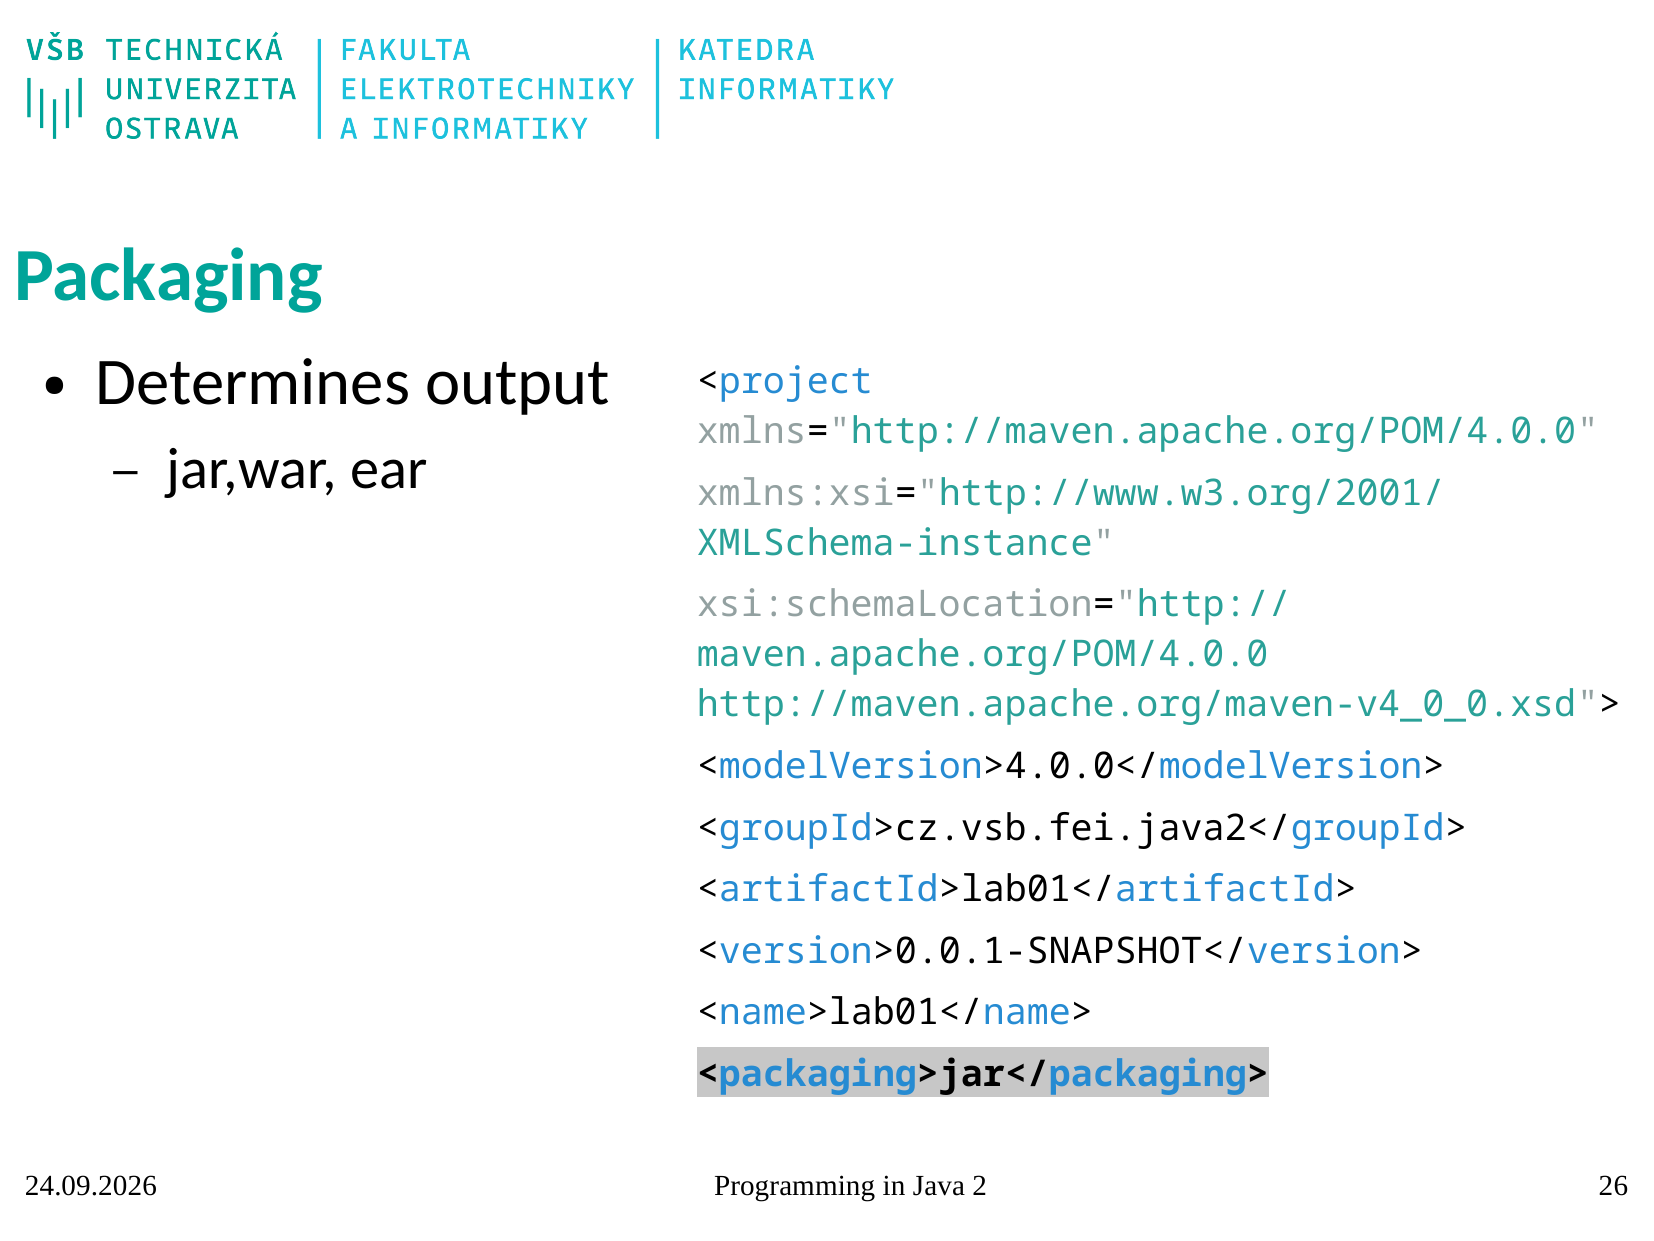

Packaging
# Determines output
jar,war, ear
<project xmlns="http://maven.apache.org/POM/4.0.0"
xmlns:xsi="http://www.w3.org/2001/XMLSchema-instance"
xsi:schemaLocation="http://maven.apache.org/POM/4.0.0 http://maven.apache.org/maven-v4_0_0.xsd">
<modelVersion>4.0.0</modelVersion>
<groupId>cz.vsb.fei.java2</groupId>
<artifactId>lab01</artifactId>
<version>0.0.1-SNAPSHOT</version>
<name>lab01</name>
<packaging>jar</packaging>
Programming in Java 2
26